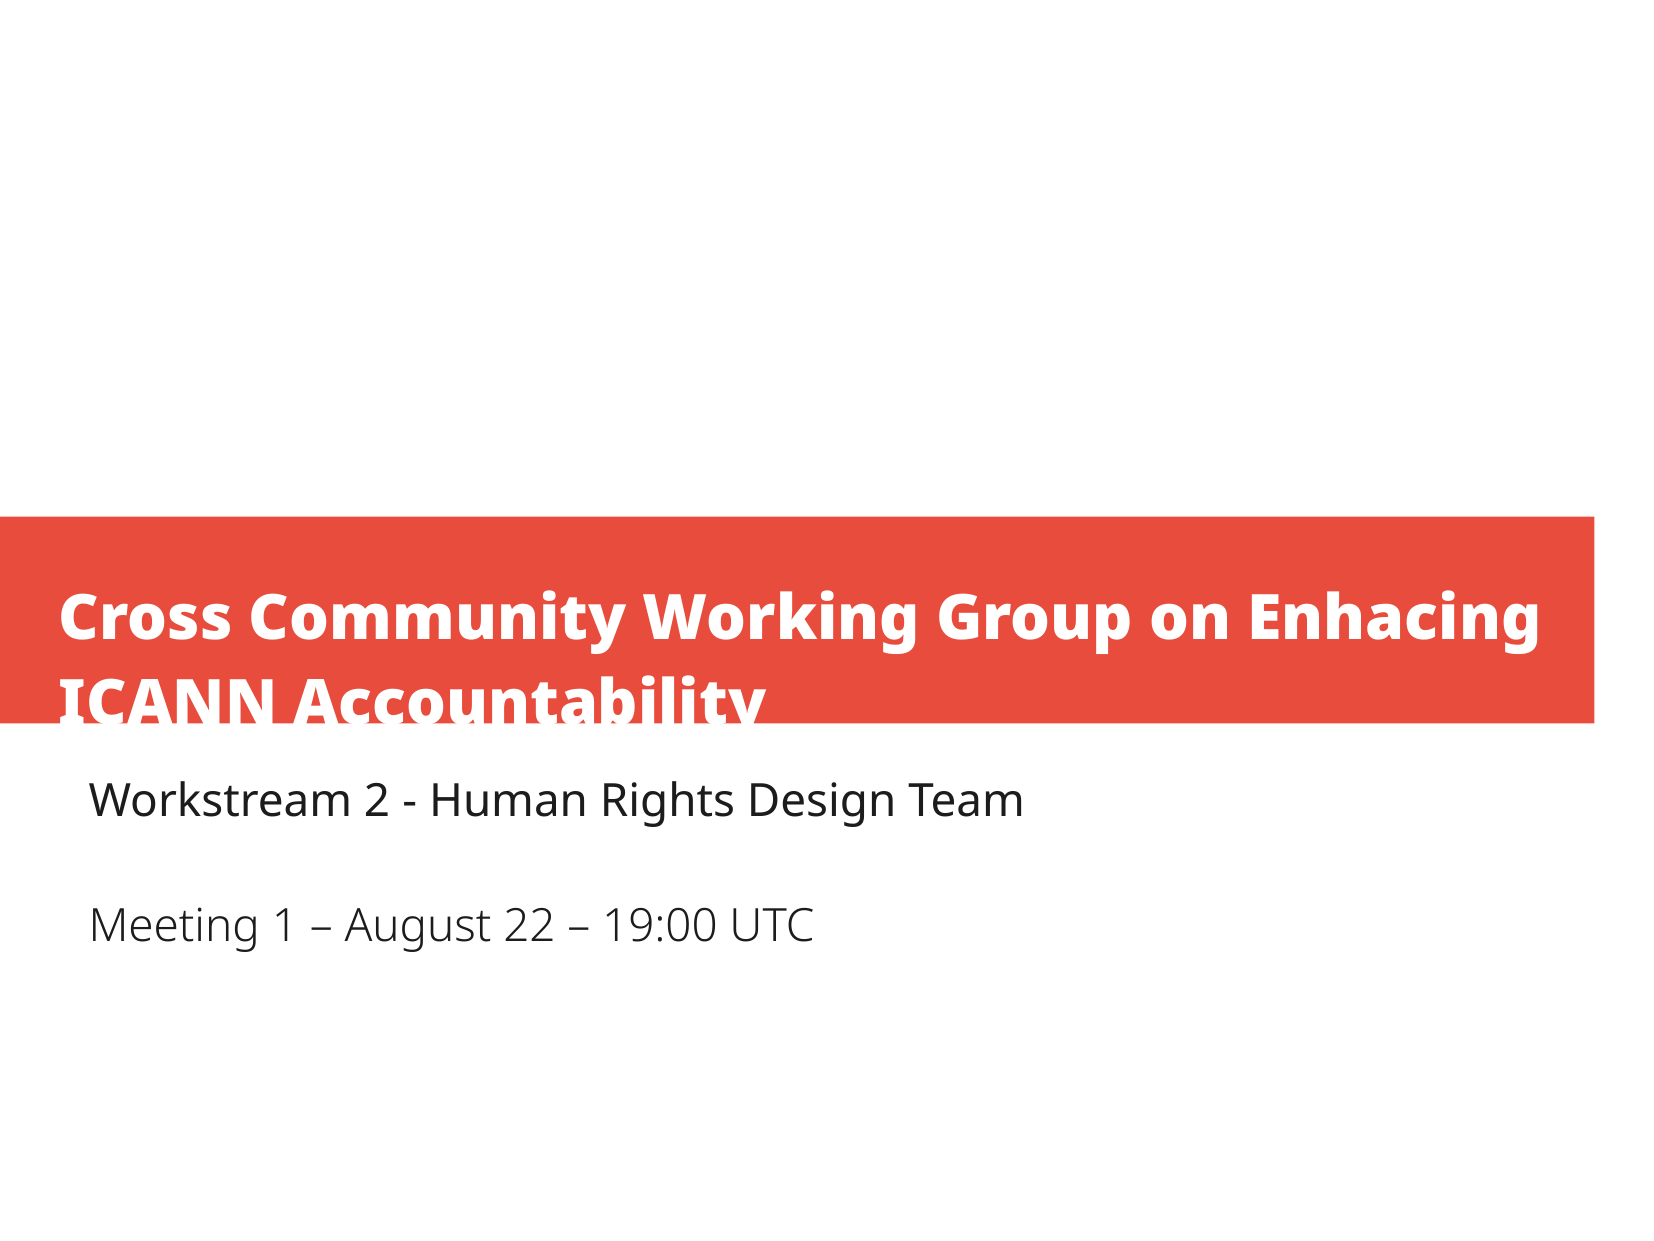

# Cross Community Working Group on Enhacing ICANN Accountability
Workstream 2 - Human Rights Design Team
Meeting 1 – August 22 – 19:00 UTC